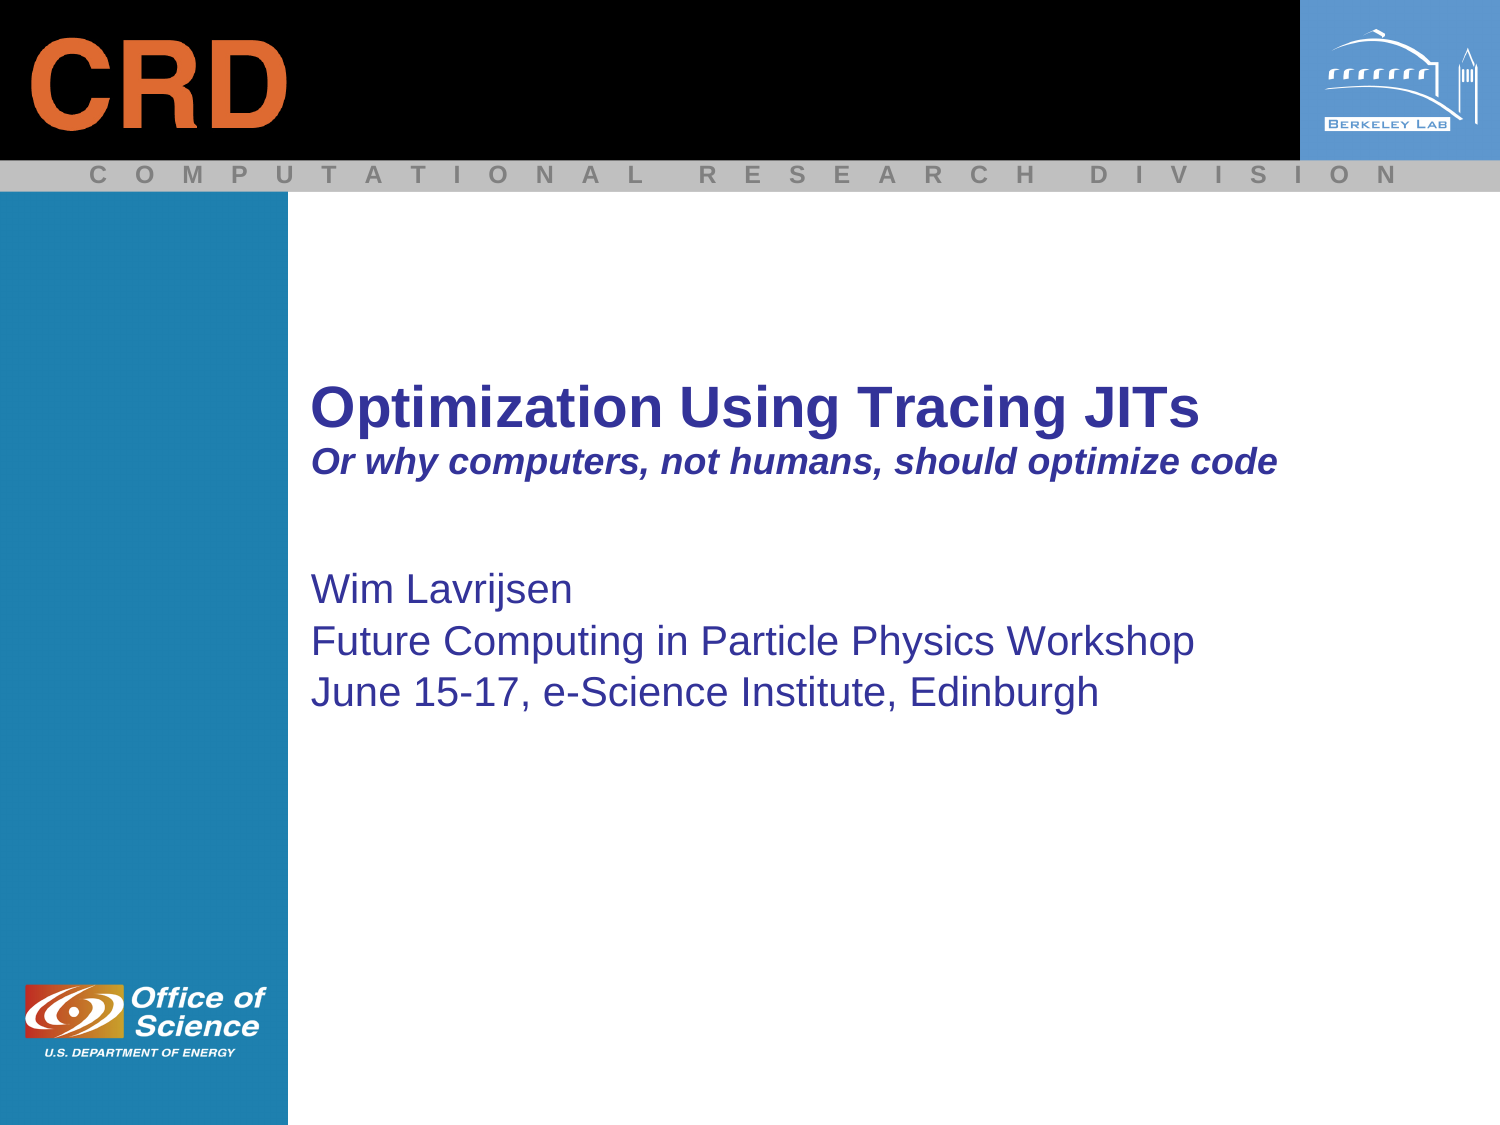

#
C O M P U T A T I O N A L R E S E A R C H D I V I S I O N
Optimization Using Tracing JITs
Or why computers, not humans, should optimize code
Wim Lavrijsen
Future Computing in Particle Physics Workshop
June 15-17, e-Science Institute, Edinburgh